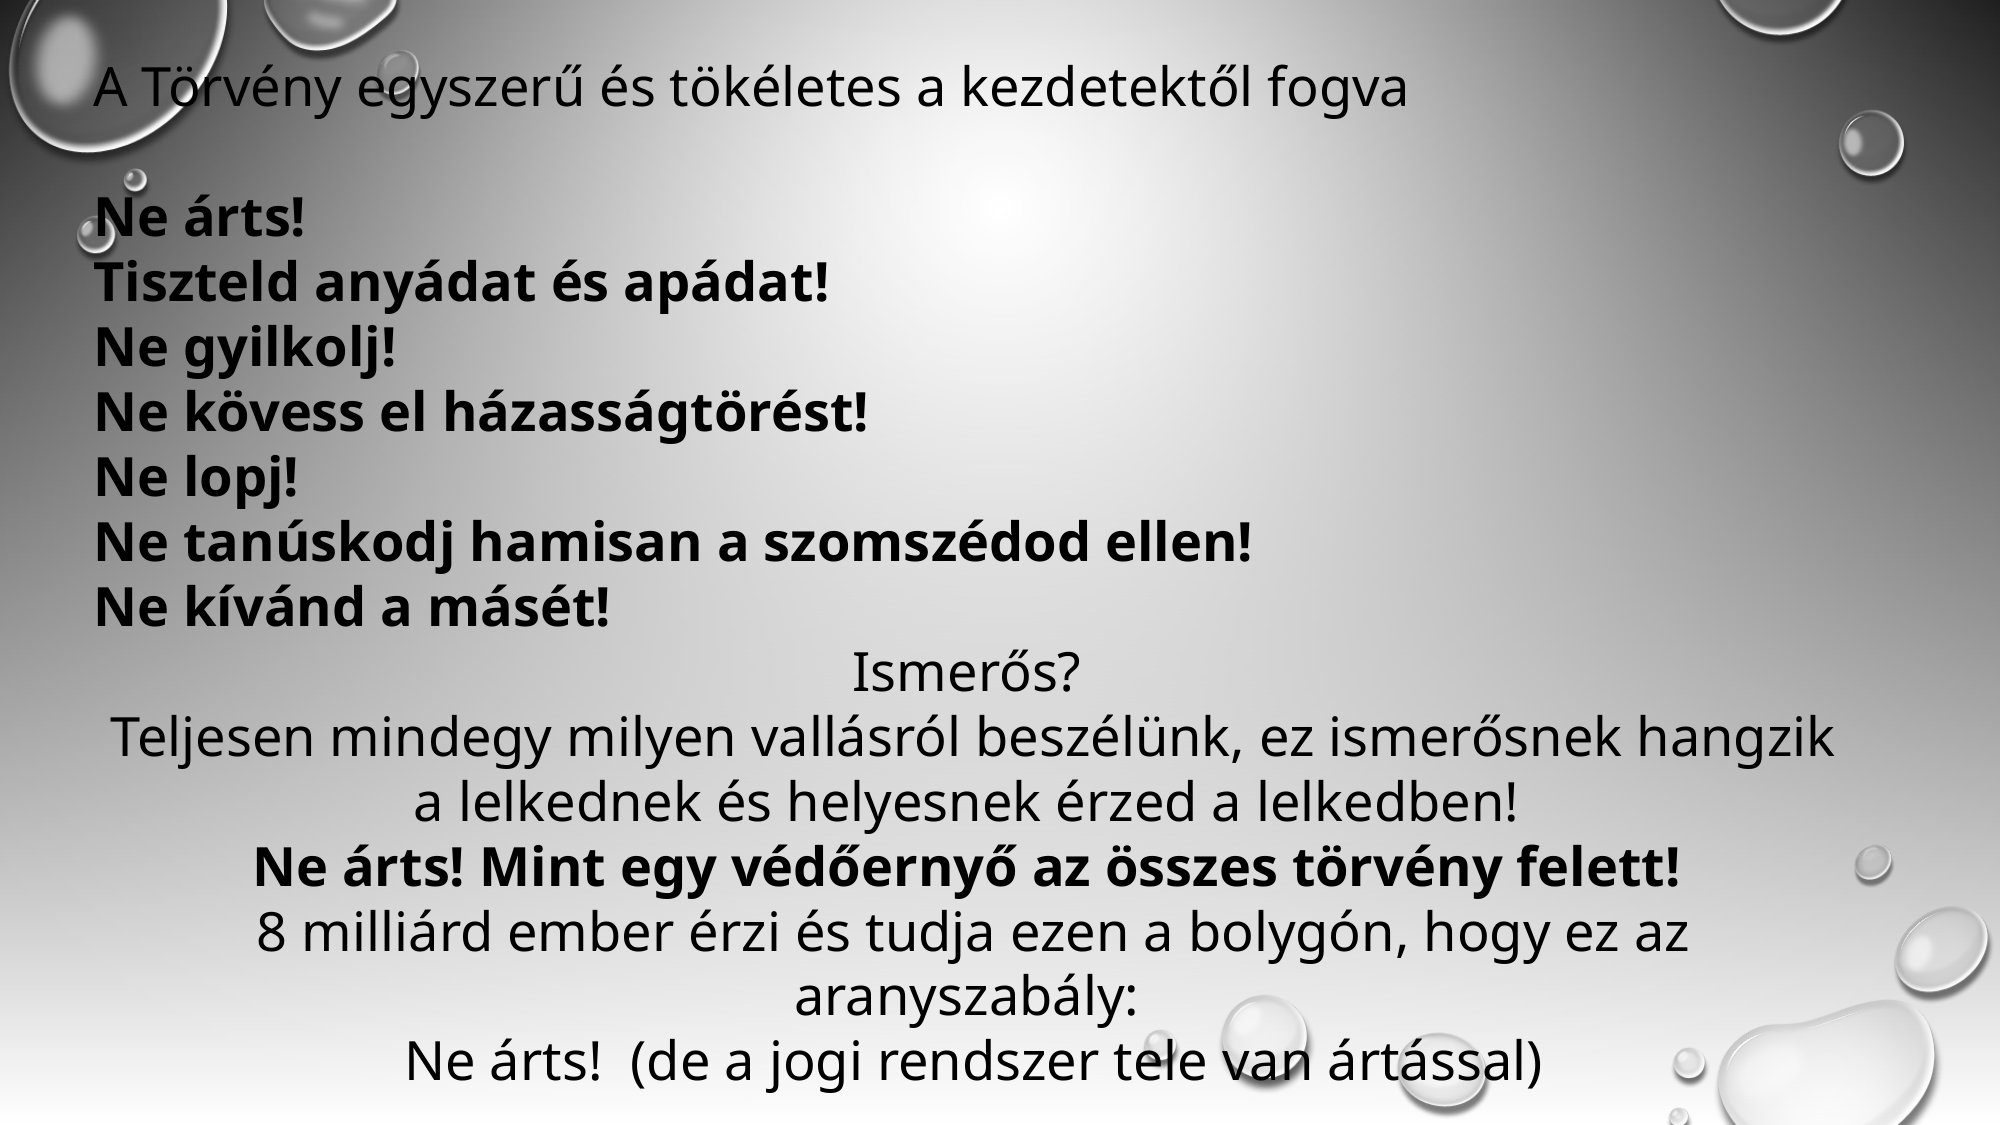

A Törvény egyszerű és tökéletes a kezdetektől fogva
Ne árts!
Tiszteld anyádat és apádat!
Ne gyilkolj!
Ne kövess el házasságtörést!
Ne lopj!
Ne tanúskodj hamisan a szomszédod ellen!
Ne kívánd a másét!
Ismerős?
Teljesen mindegy milyen vallásról beszélünk, ez ismerősnek hangzik a lelkednek és helyesnek érzed a lelkedben!
Ne árts! Mint egy védőernyő az összes törvény felett!
8 milliárd ember érzi és tudja ezen a bolygón, hogy ez az aranyszabály:
Ne árts! (de a jogi rendszer tele van ártással)